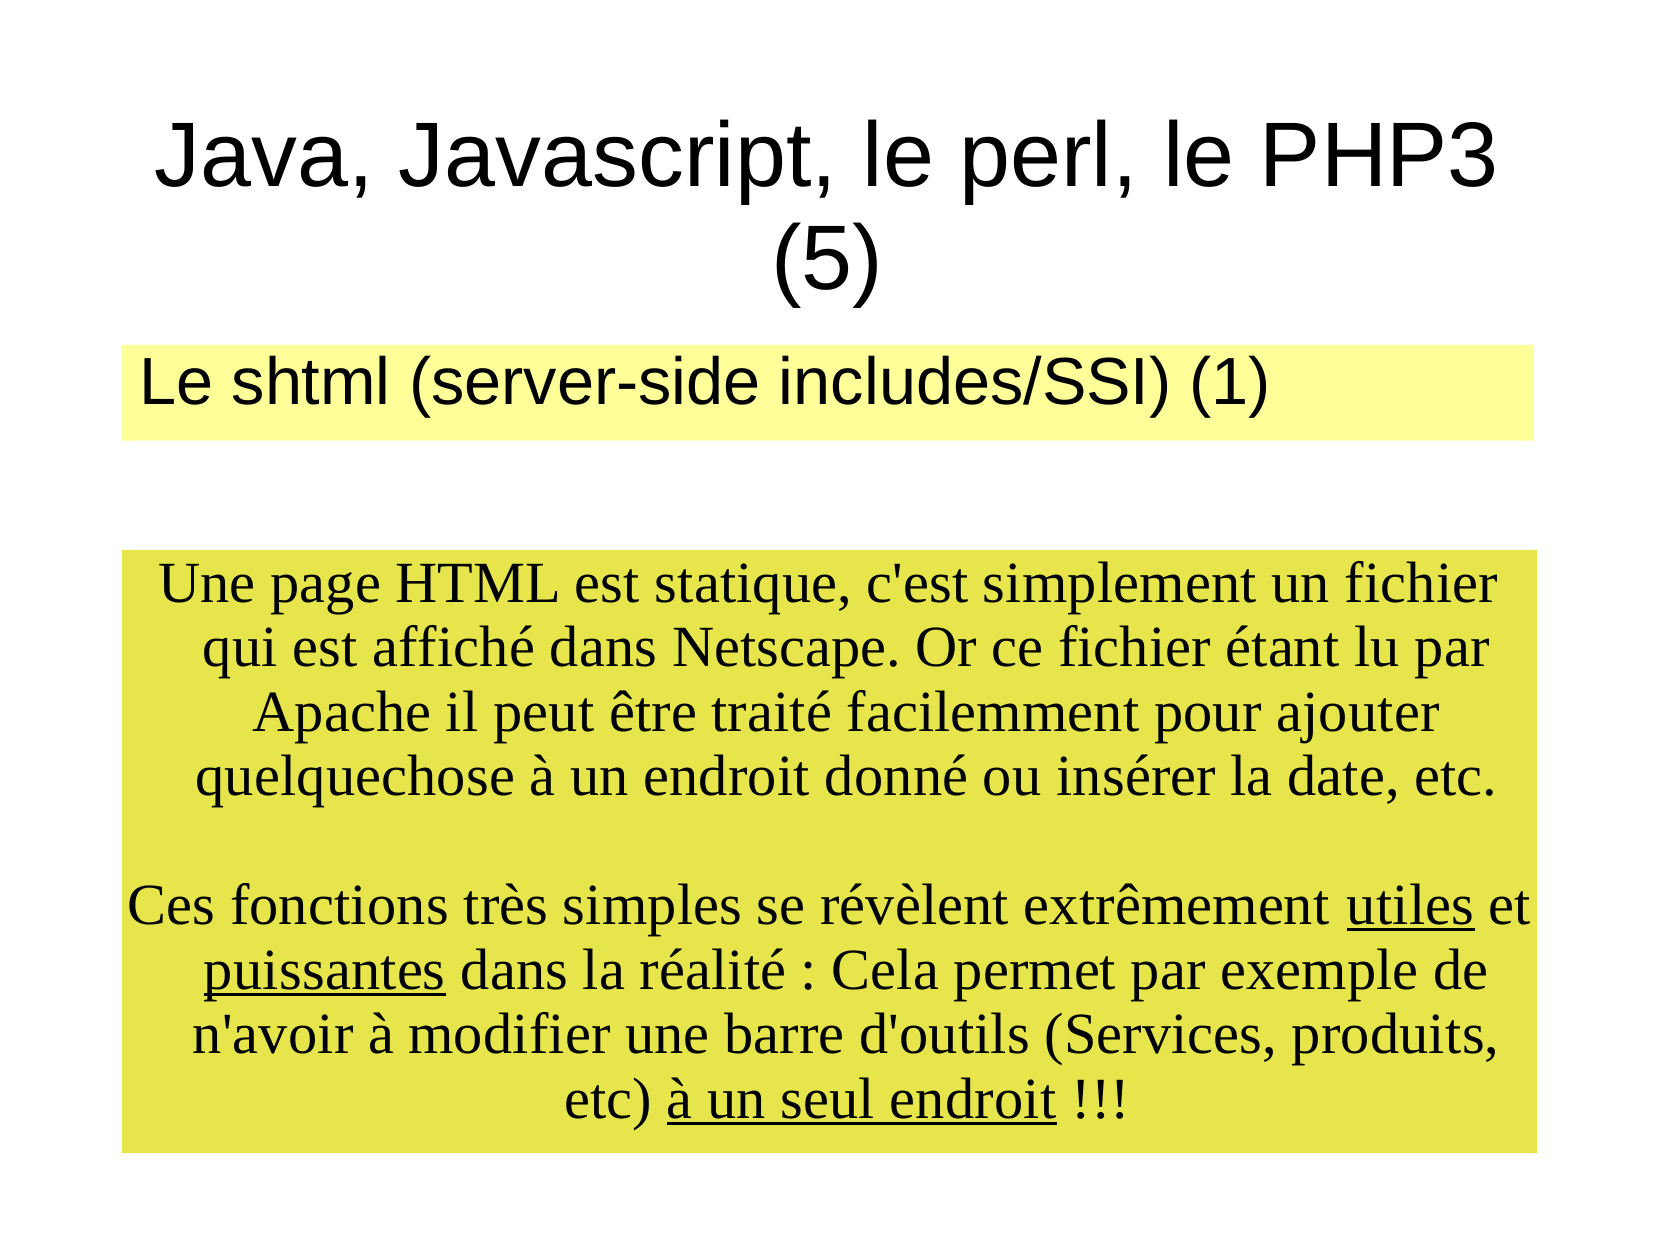

# Java, Javascript, le perl, le PHP3 (5)
Le shtml (server-side includes/SSI) (1)
Une page HTML est statique, c'est simplement un fichier qui est affiché dans Netscape. Or ce fichier étant lu par Apache il peut être traité facilemment pour ajouter quelquechose à un endroit donné ou insérer la date, etc.
Ces fonctions très simples se révèlent extrêmement utiles et puissantes dans la réalité : Cela permet par exemple de n'avoir à modifier une barre d'outils (Services, produits, etc) à un seul endroit !!!